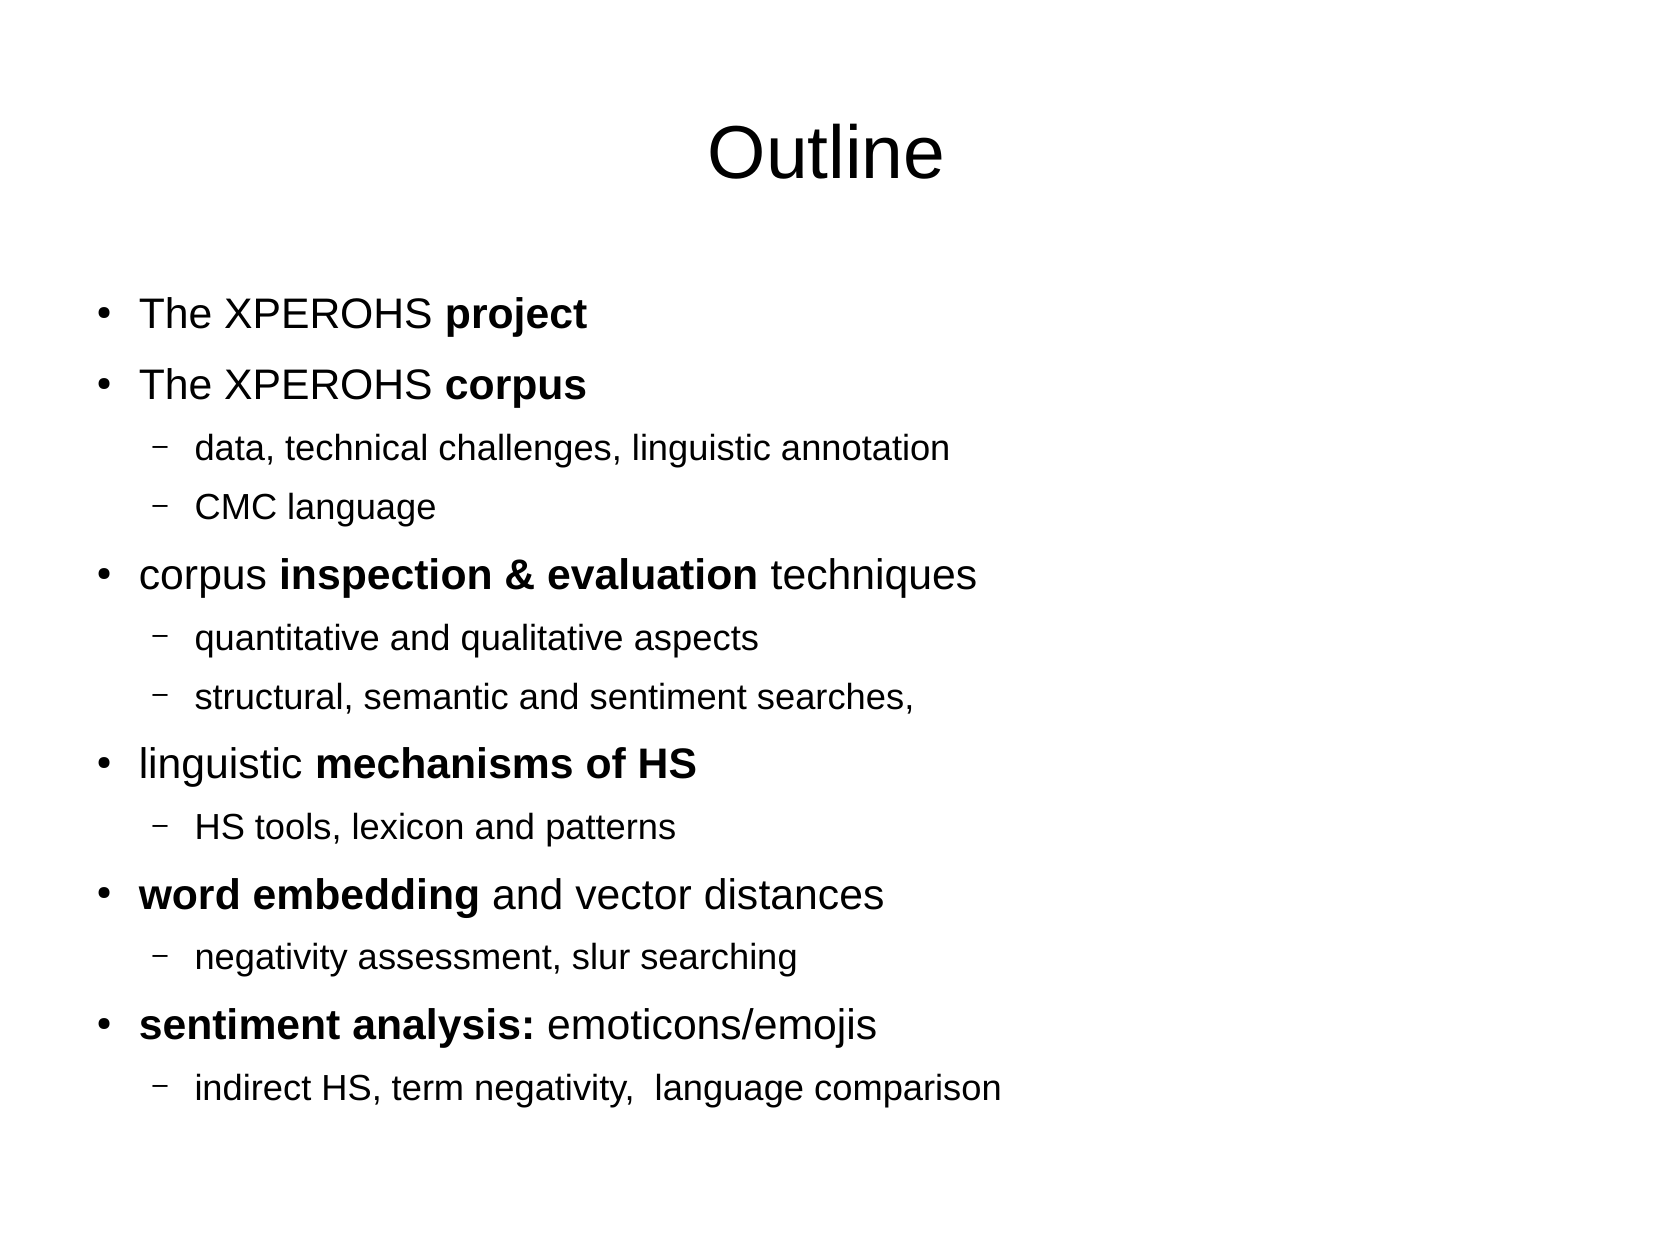

# Outline
The XPEROHS project
The XPEROHS corpus
data, technical challenges, linguistic annotation
CMC language
corpus inspection & evaluation techniques
quantitative and qualitative aspects
structural, semantic and sentiment searches,
linguistic mechanisms of HS
HS tools, lexicon and patterns
word embedding and vector distances
negativity assessment, slur searching
sentiment analysis: emoticons/emojis
indirect HS, term negativity, language comparison